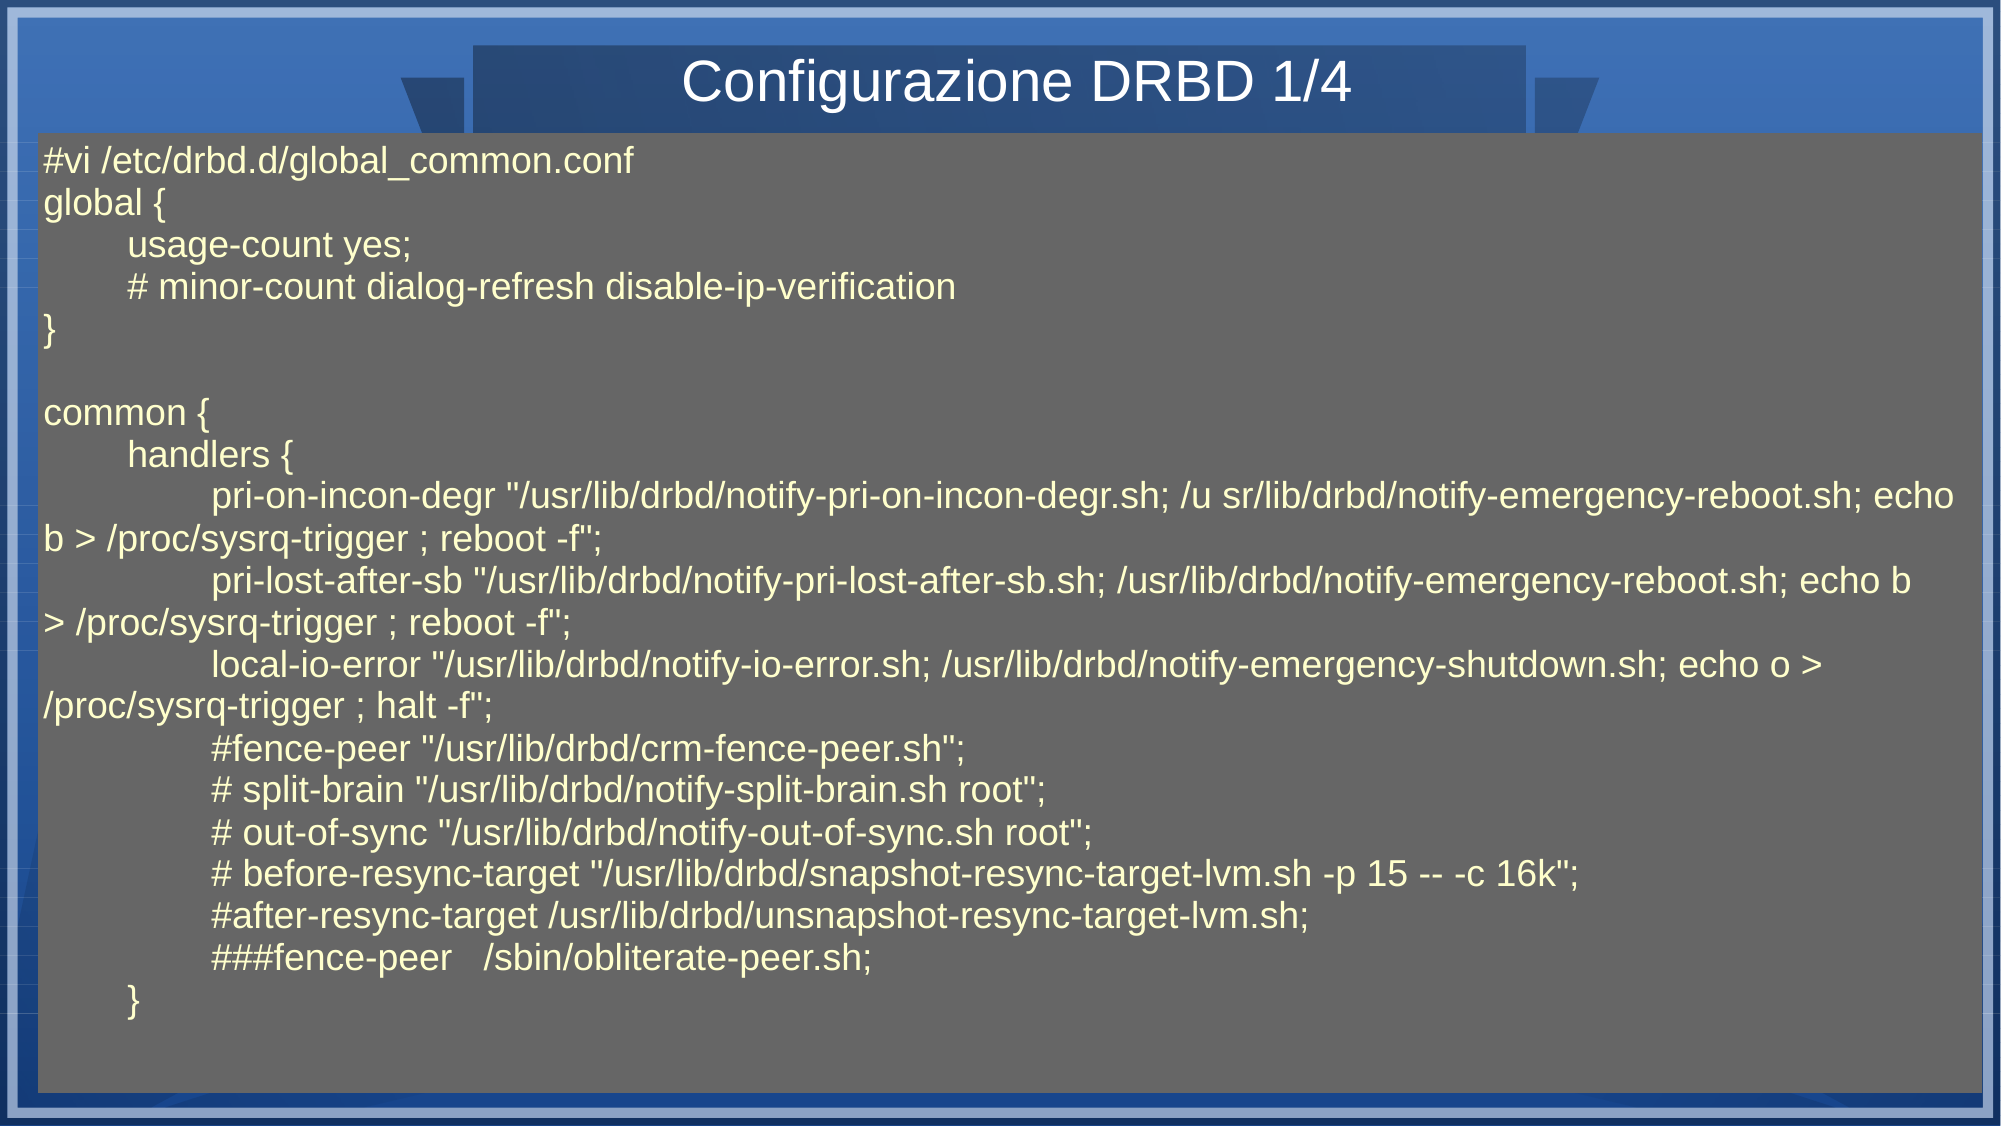

# Configurazione DRBD 1/4
| #vi /etc/drbd.d/global\_common.conf global { usage-count yes; # minor-count dialog-refresh disable-ip-verification } common { handlers { pri-on-incon-degr "/usr/lib/drbd/notify-pri-on-incon-degr.sh; /u sr/lib/drbd/notify-emergency-reboot.sh; echo b > /proc/sysrq-trigger ; reboot -f"; pri-lost-after-sb "/usr/lib/drbd/notify-pri-lost-after-sb.sh; /usr/lib/drbd/notify-emergency-reboot.sh; echo b > /proc/sysrq-trigger ; reboot -f"; local-io-error "/usr/lib/drbd/notify-io-error.sh; /usr/lib/drbd/notify-emergency-shutdown.sh; echo o > /proc/sysrq-trigger ; halt -f"; #fence-peer "/usr/lib/drbd/crm-fence-peer.sh"; # split-brain "/usr/lib/drbd/notify-split-brain.sh root"; # out-of-sync "/usr/lib/drbd/notify-out-of-sync.sh root"; # before-resync-target "/usr/lib/drbd/snapshot-resync-target-lvm.sh -p 15 -- -c 16k"; #after-resync-target /usr/lib/drbd/unsnapshot-resync-target-lvm.sh; ###fence-peer /sbin/obliterate-peer.sh; } |
| --- |